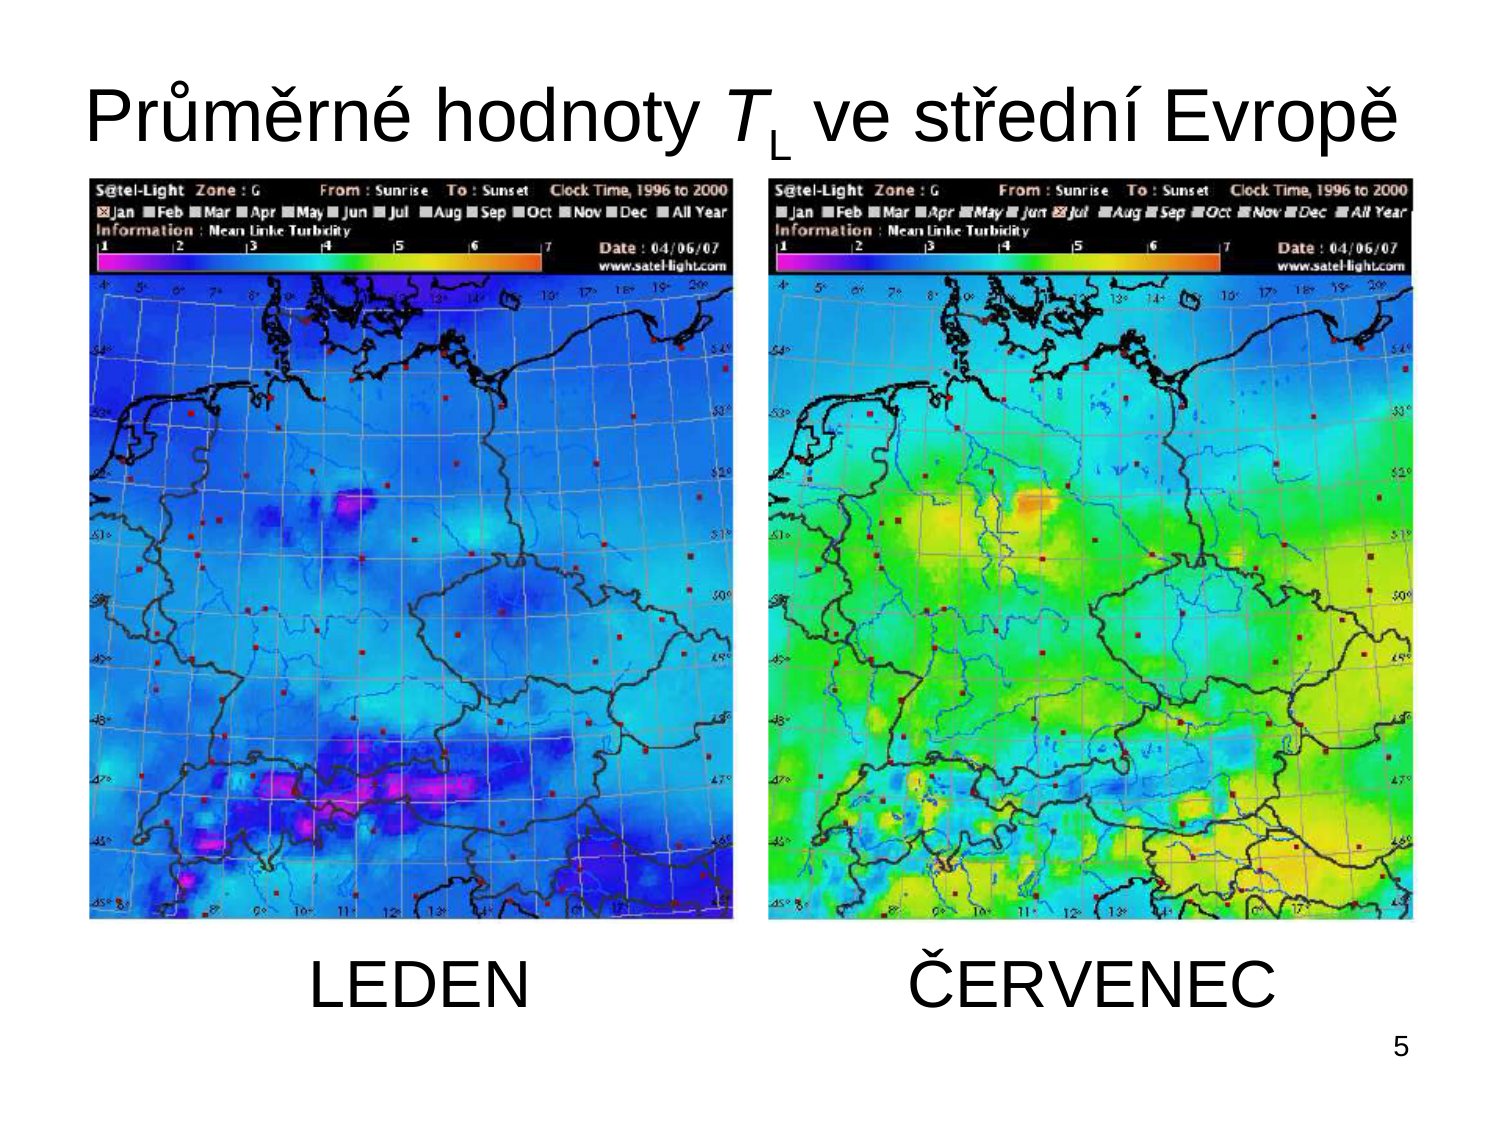

Průměrné hodnoty TL ve střední Evropě
# LEDEN
ČERVENEC
5